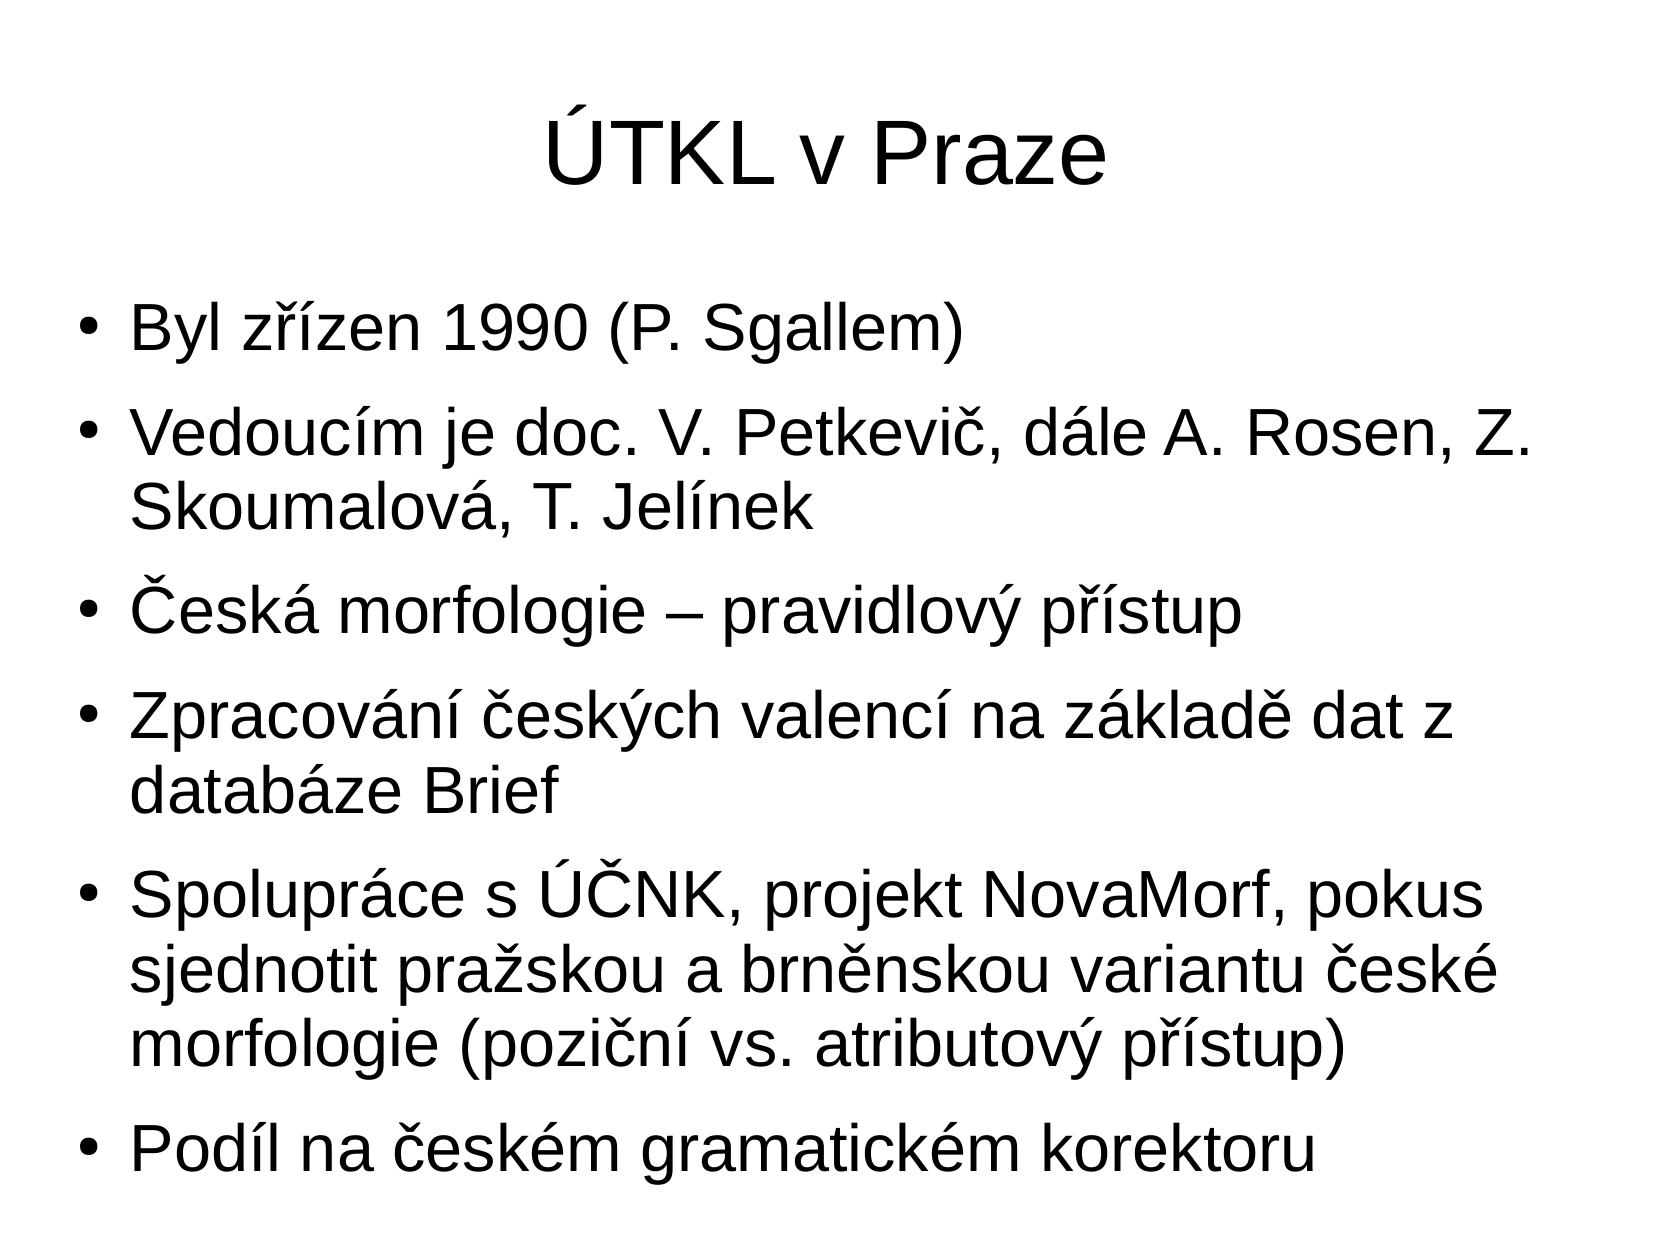

# ÚTKL v Praze
Byl zřízen 1990 (P. Sgallem)
Vedoucím je doc. V. Petkevič, dále A. Rosen, Z. Skoumalová, T. Jelínek
Česká morfologie – pravidlový přístup
Zpracování českých valencí na základě dat z databáze Brief
Spolupráce s ÚČNK, projekt NovaMorf, pokus sjednotit pražskou a brněnskou variantu české morfologie (poziční vs. atributový přístup)
Podíl na českém gramatickém korektoru